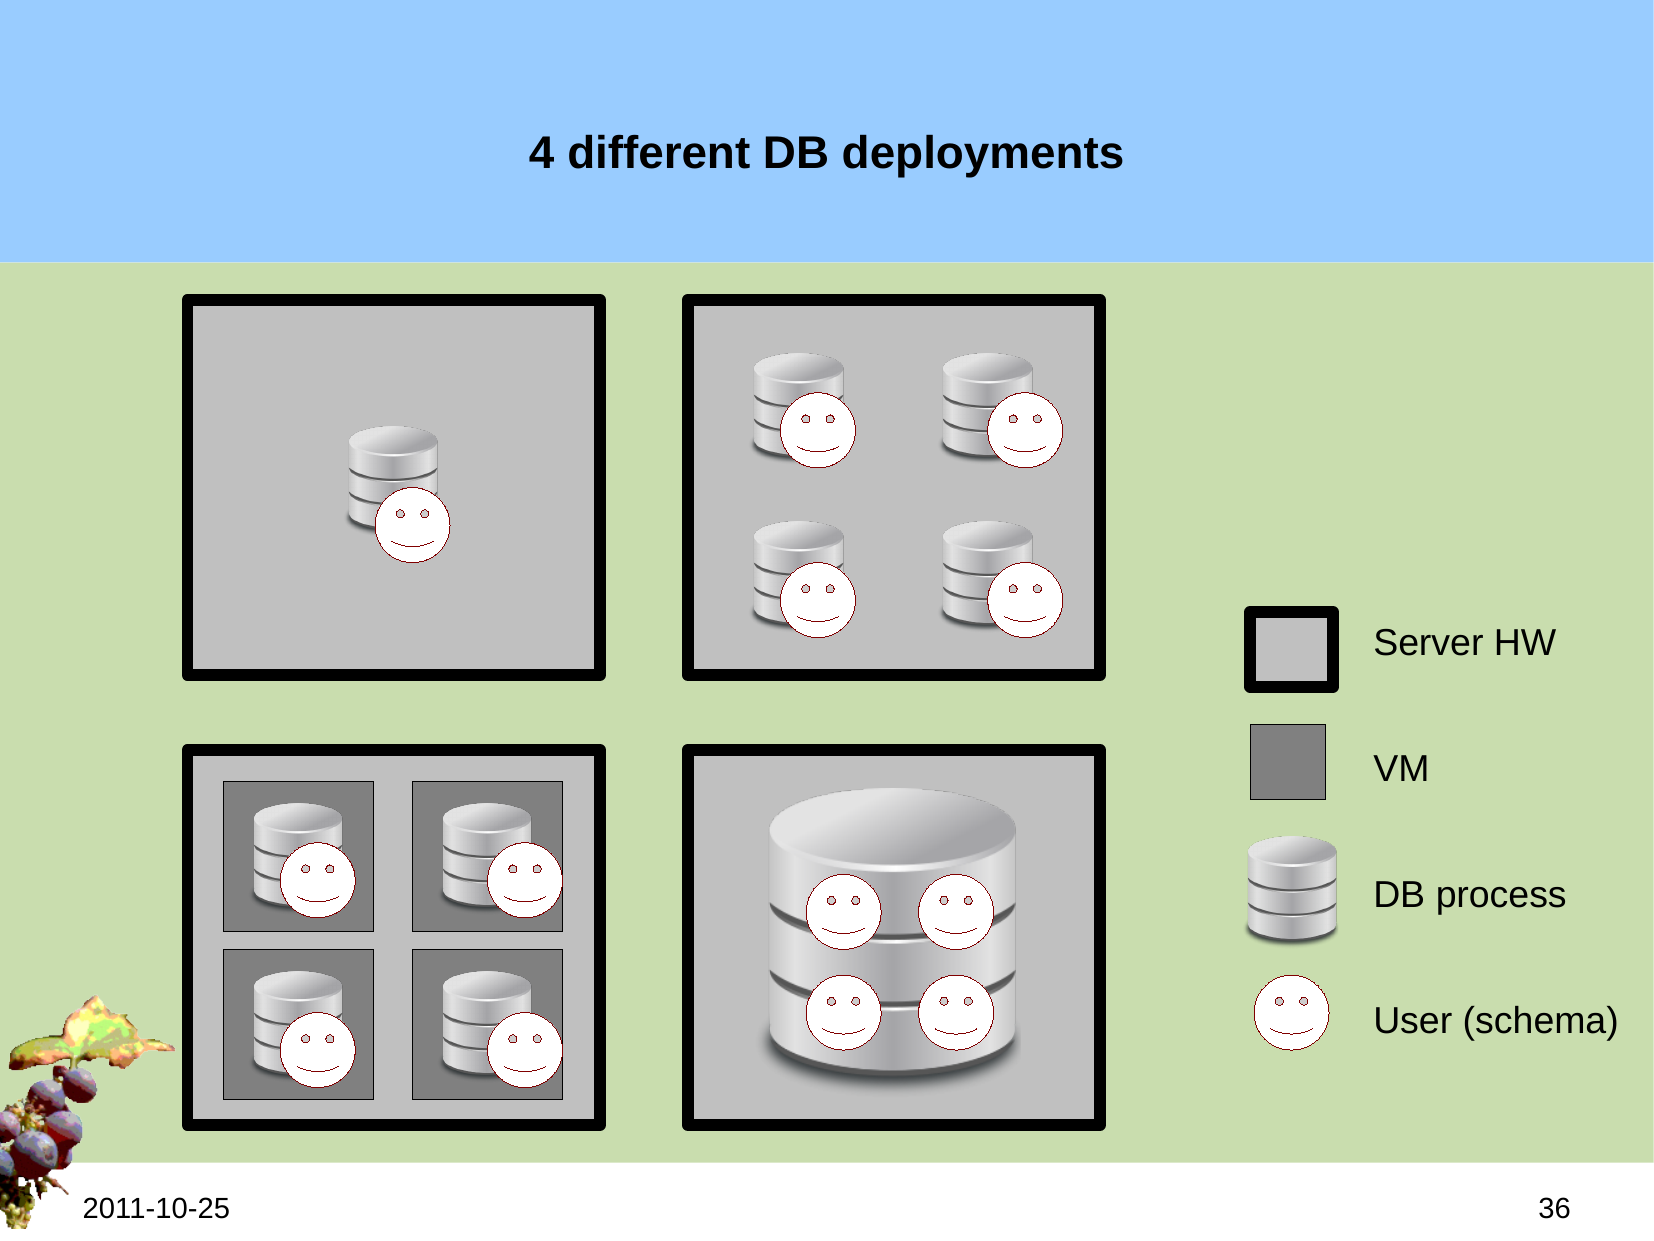

# 4 different DB deployments
Server HW
VM
DB process
User (schema)
2011-10-25
36